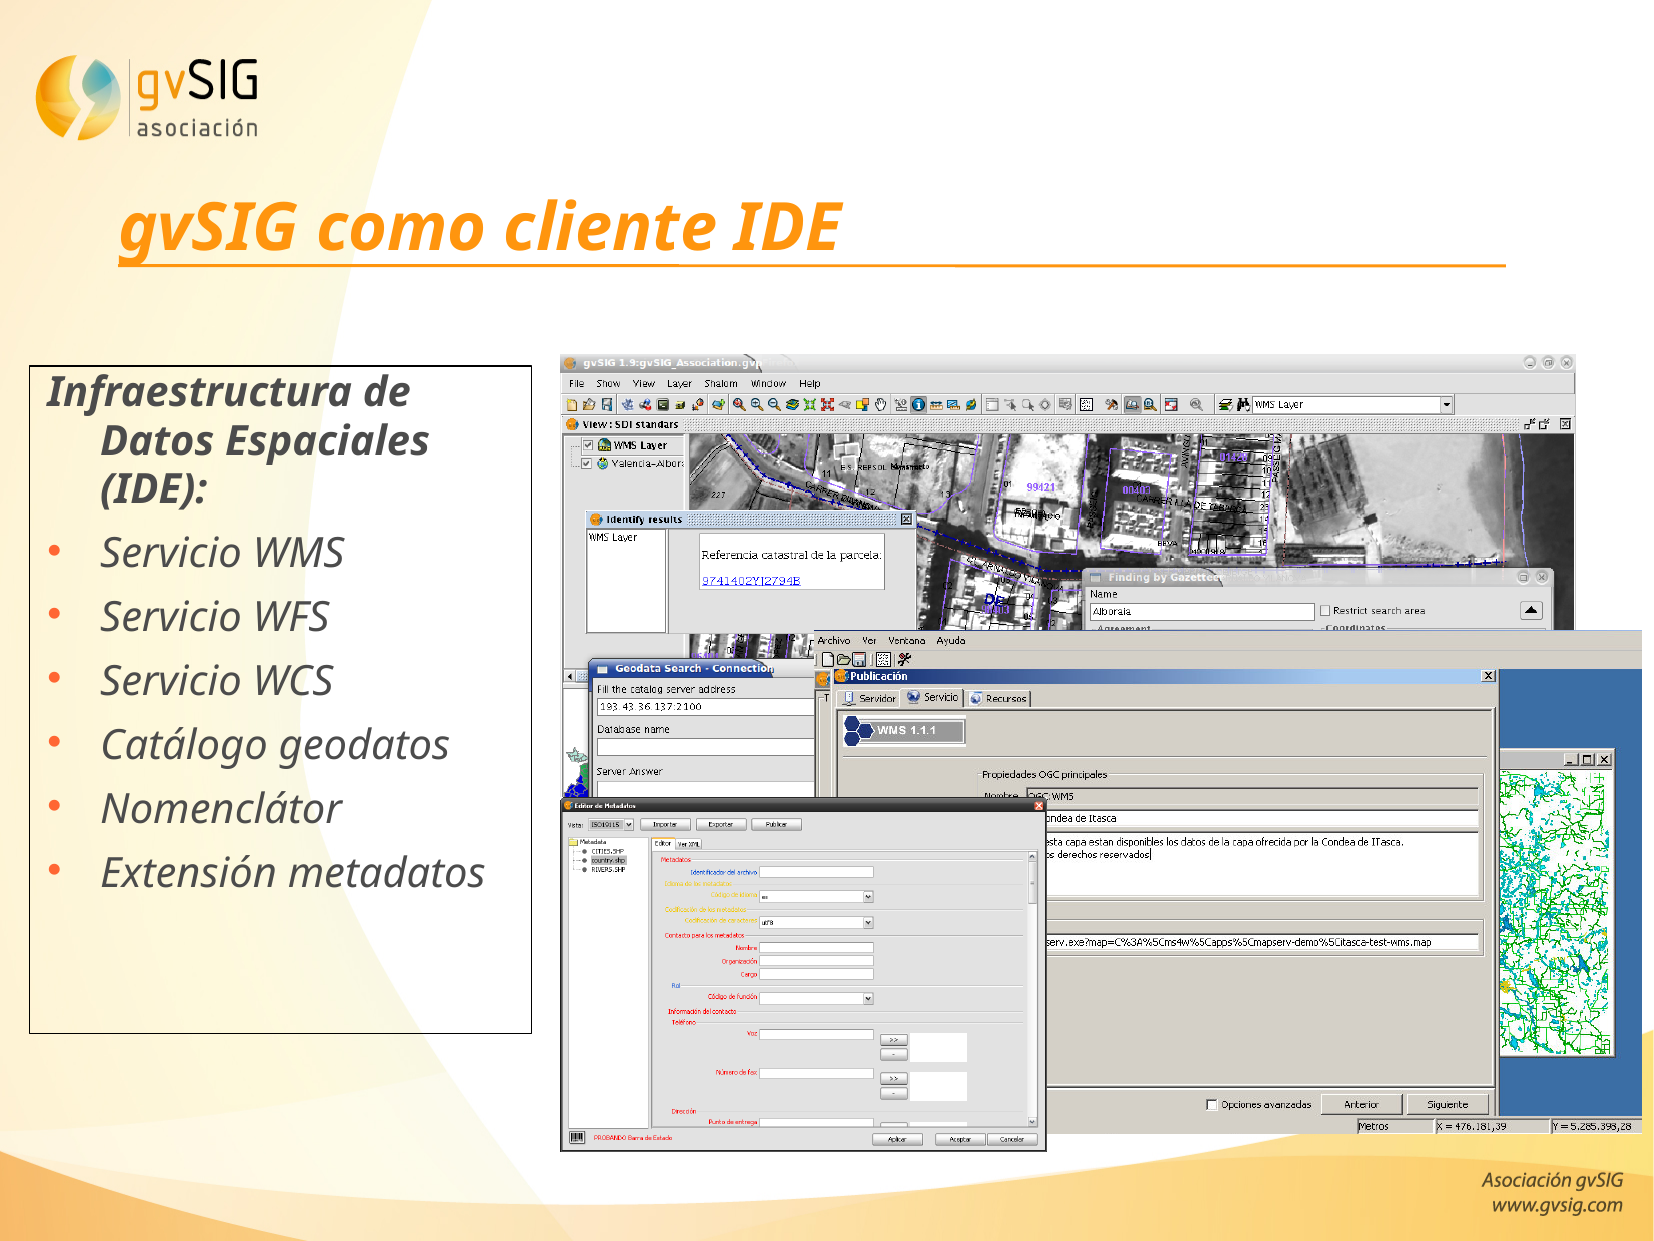

gvSIG como cliente IDE
Infraestructura de Datos Espaciales (IDE):
Servicio WMS
Servicio WFS
Servicio WCS
Catálogo geodatos
Nomenclátor
Extensión metadatos